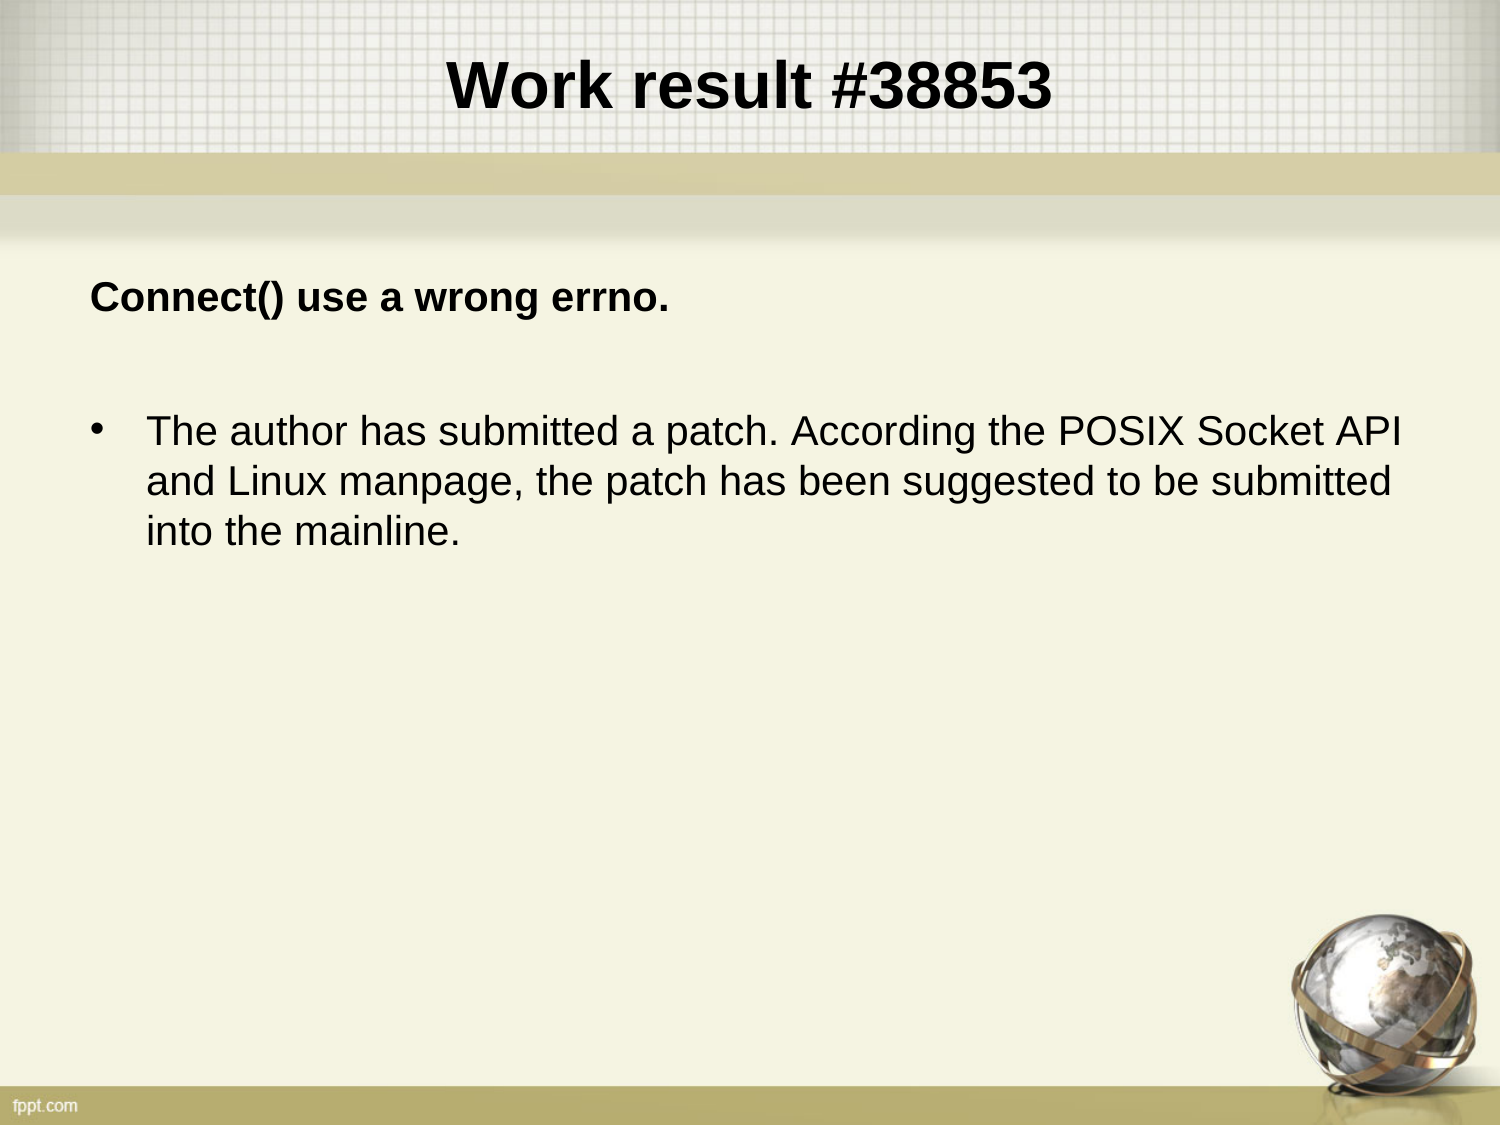

# Work result #38853
Connect() use a wrong errno.
The author has submitted a patch. According the POSIX Socket API and Linux manpage, the patch has been suggested to be submitted into the mainline.